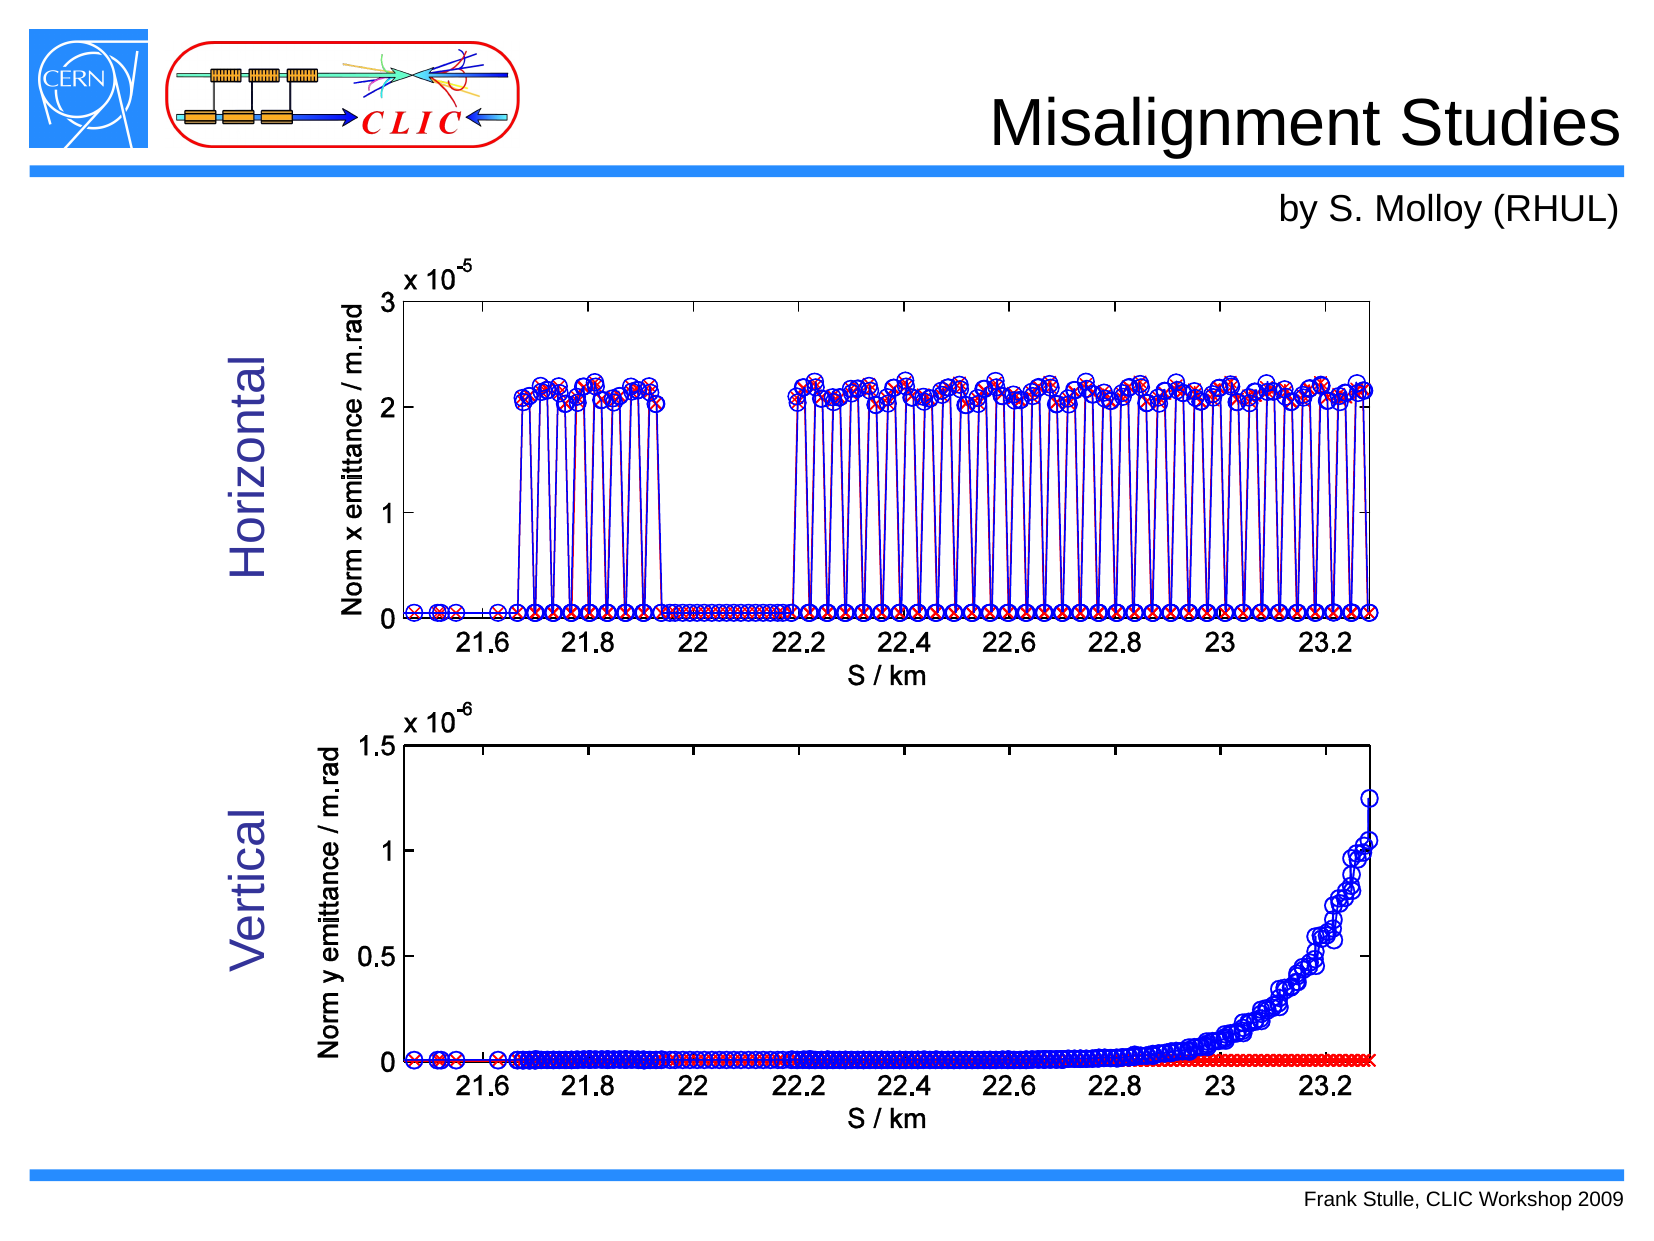

# Misalignment Studies
by S. Molloy (RHUL)
Horizontal
Vertical